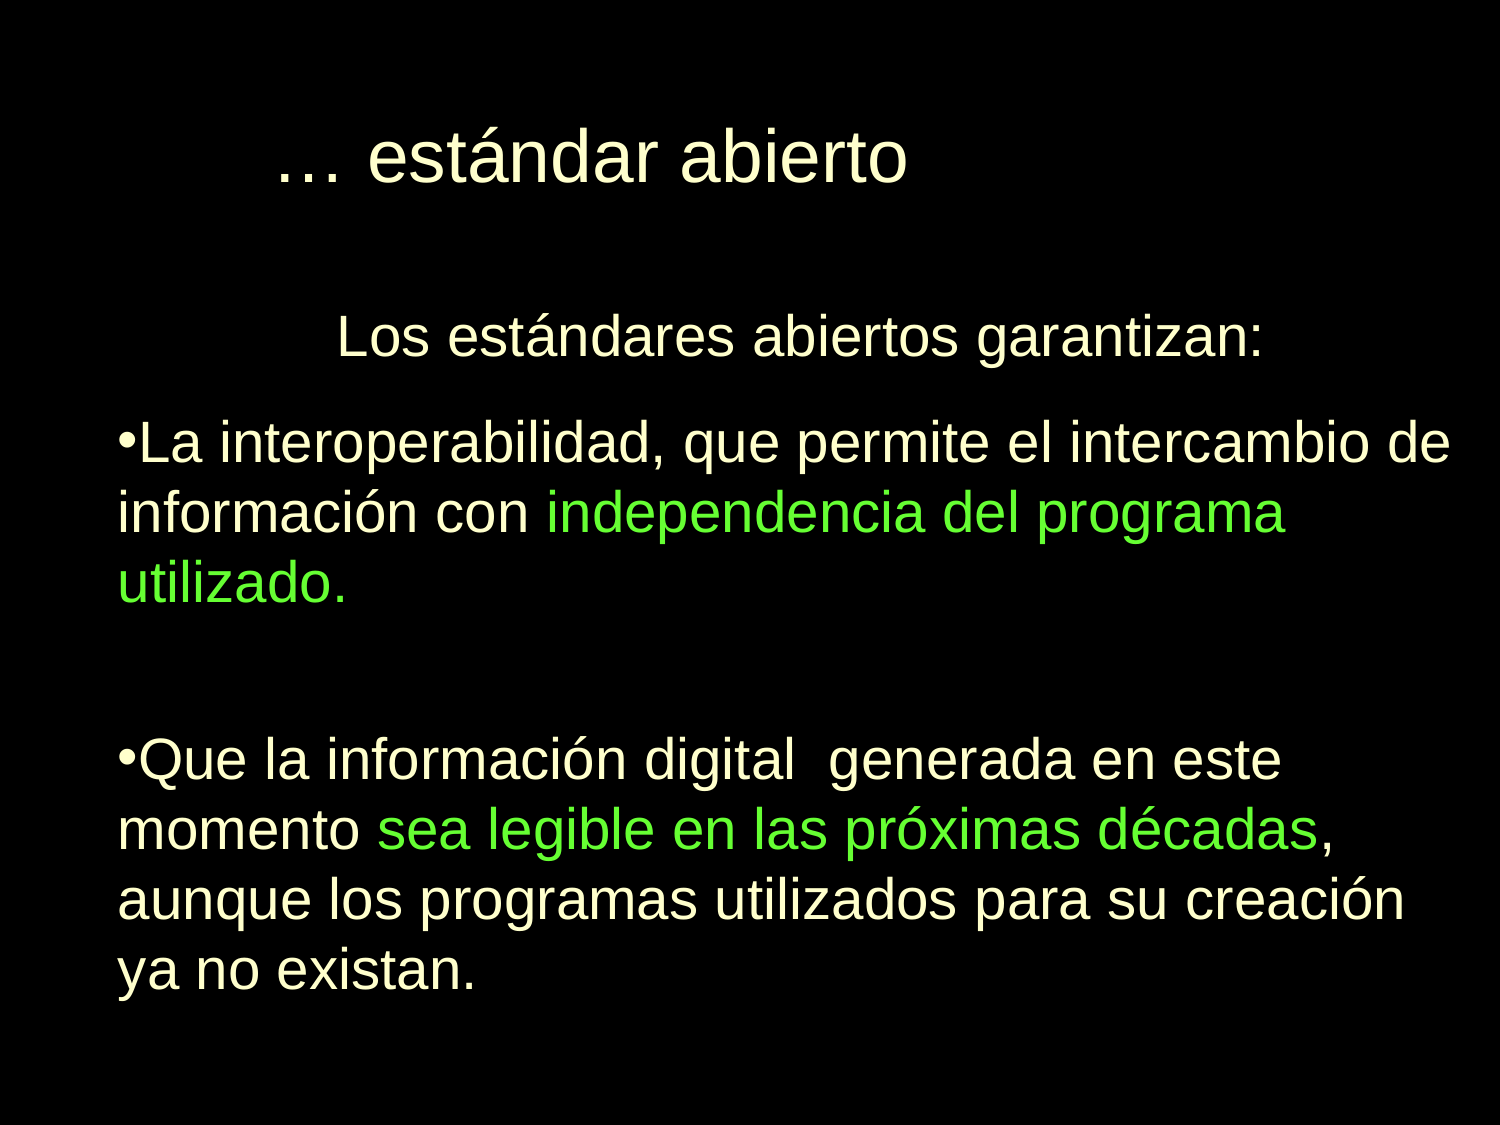

… estándar abierto
Los estándares abiertos garantizan:
La interoperabilidad, que permite el intercambio de información con independencia del programa utilizado.
Que la información digital generada en este momento sea legible en las próximas décadas, aunque los programas utilizados para su creación ya no existan.